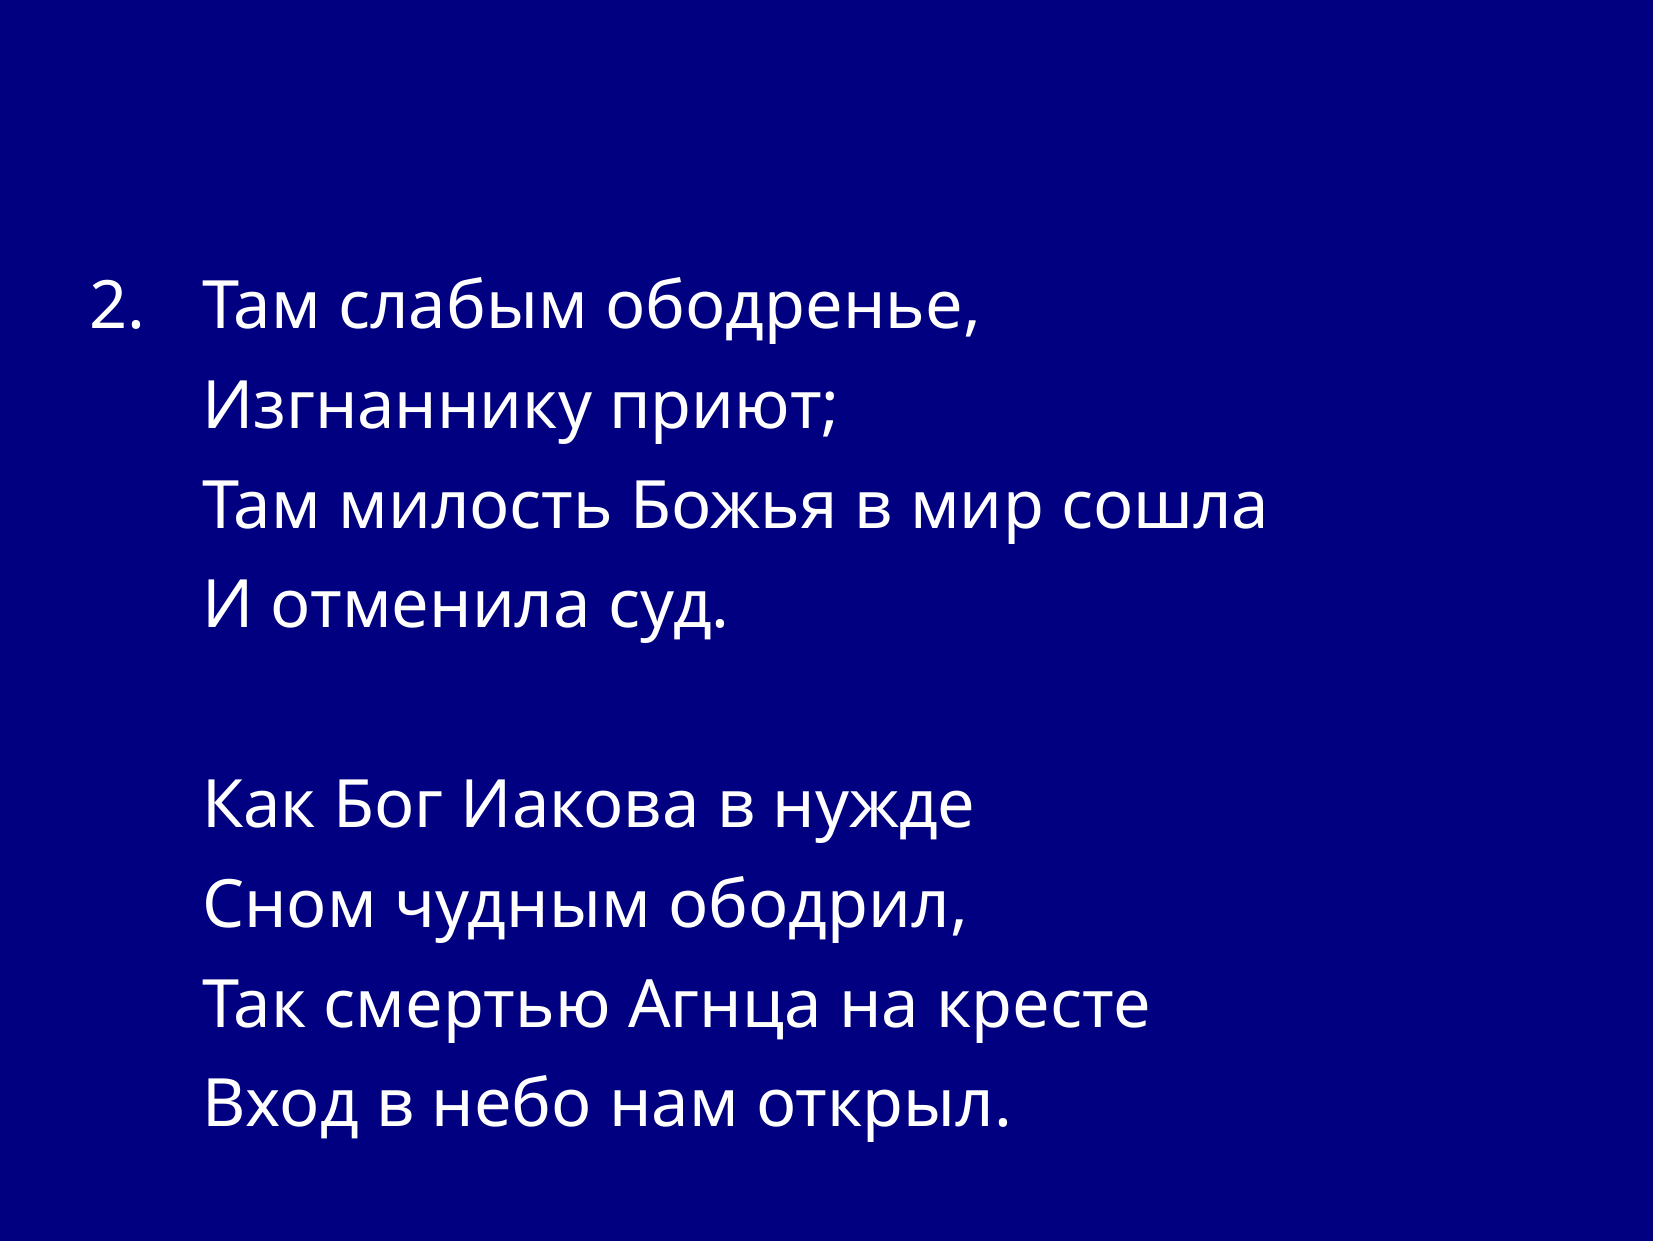

2.	Там слабым ободренье,
	Изгнаннику приют;
	Там милость Божья в мир сошла
	И отменила суд.
	Как Бог Иакова в нужде
	Сном чудным ободрил,
	Так смертью Агнца на кресте
	Вход в небо нам открыл.